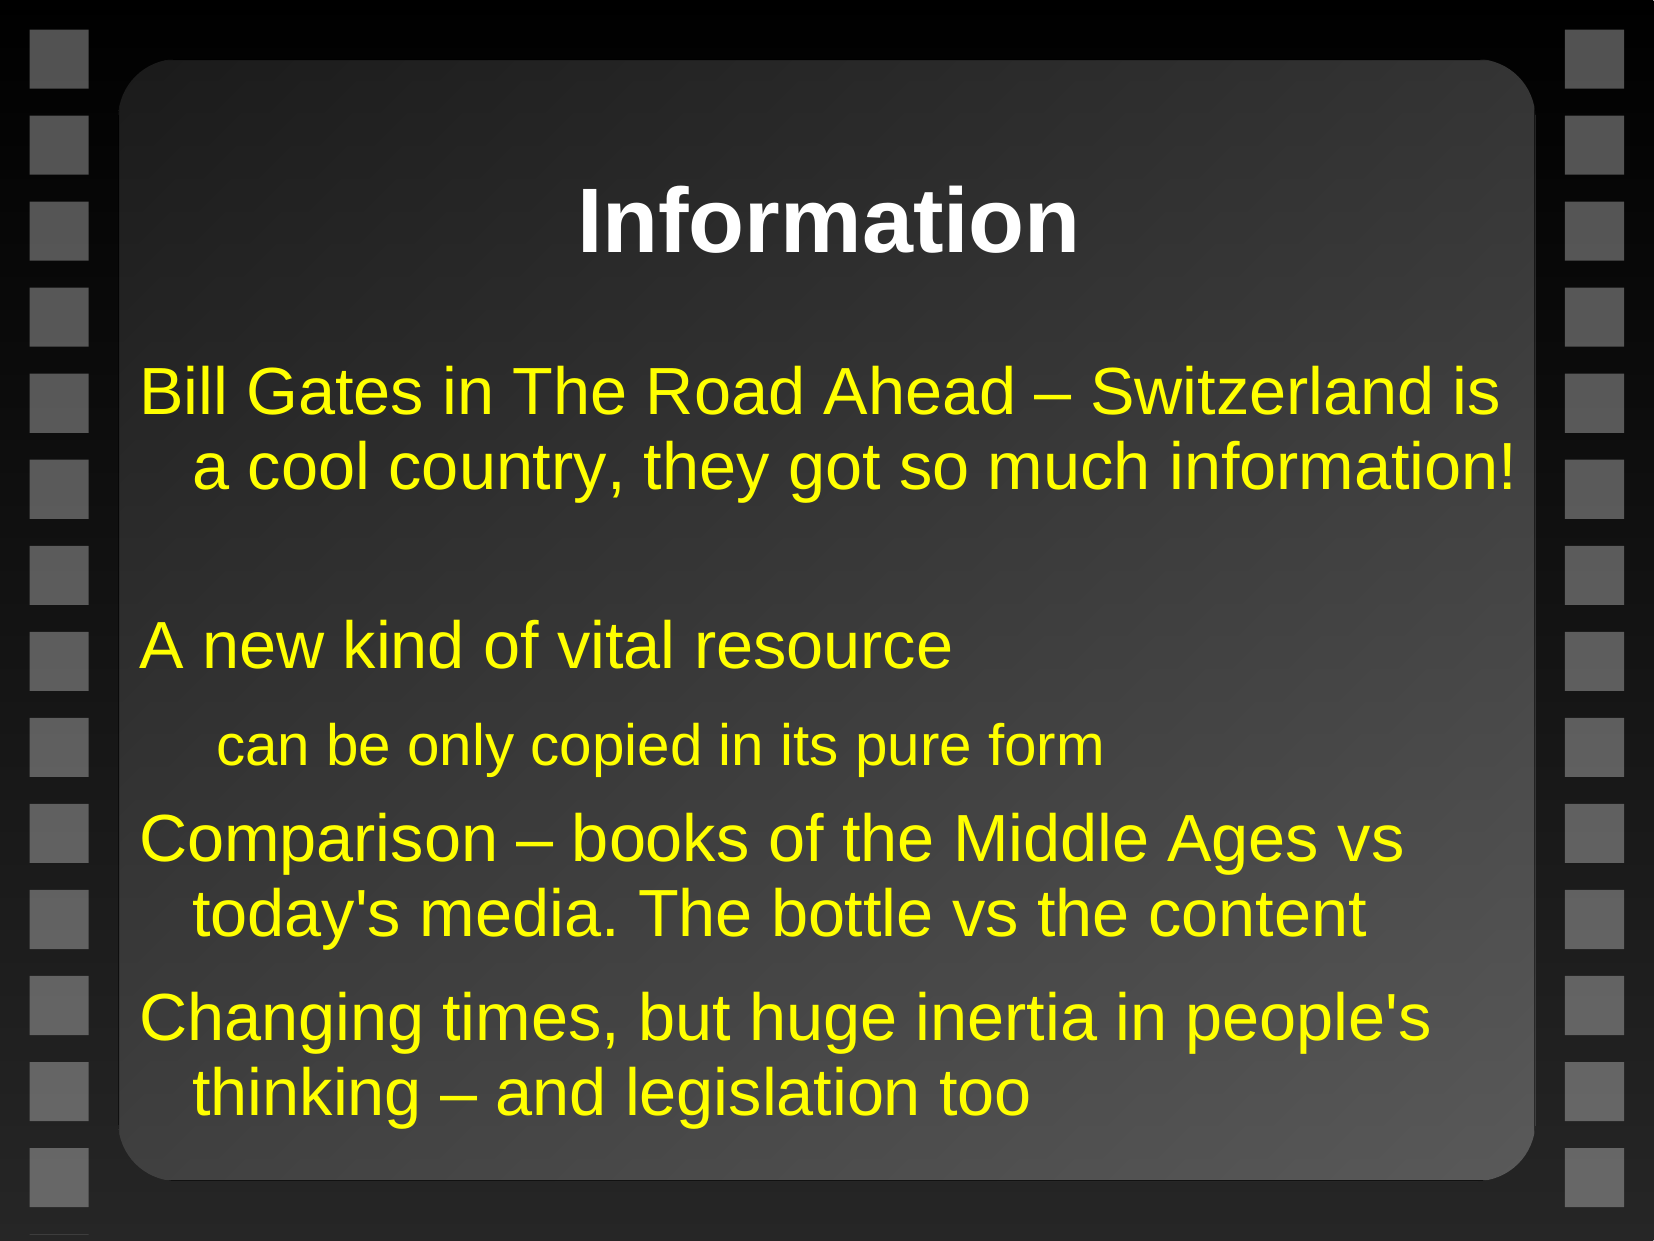

# Information
Bill Gates in The Road Ahead – Switzerland is a cool country, they got so much information!
A new kind of vital resource
can be only copied in its pure form
Comparison – books of the Middle Ages vs today's media. The bottle vs the content
Changing times, but huge inertia in people's thinking – and legislation too